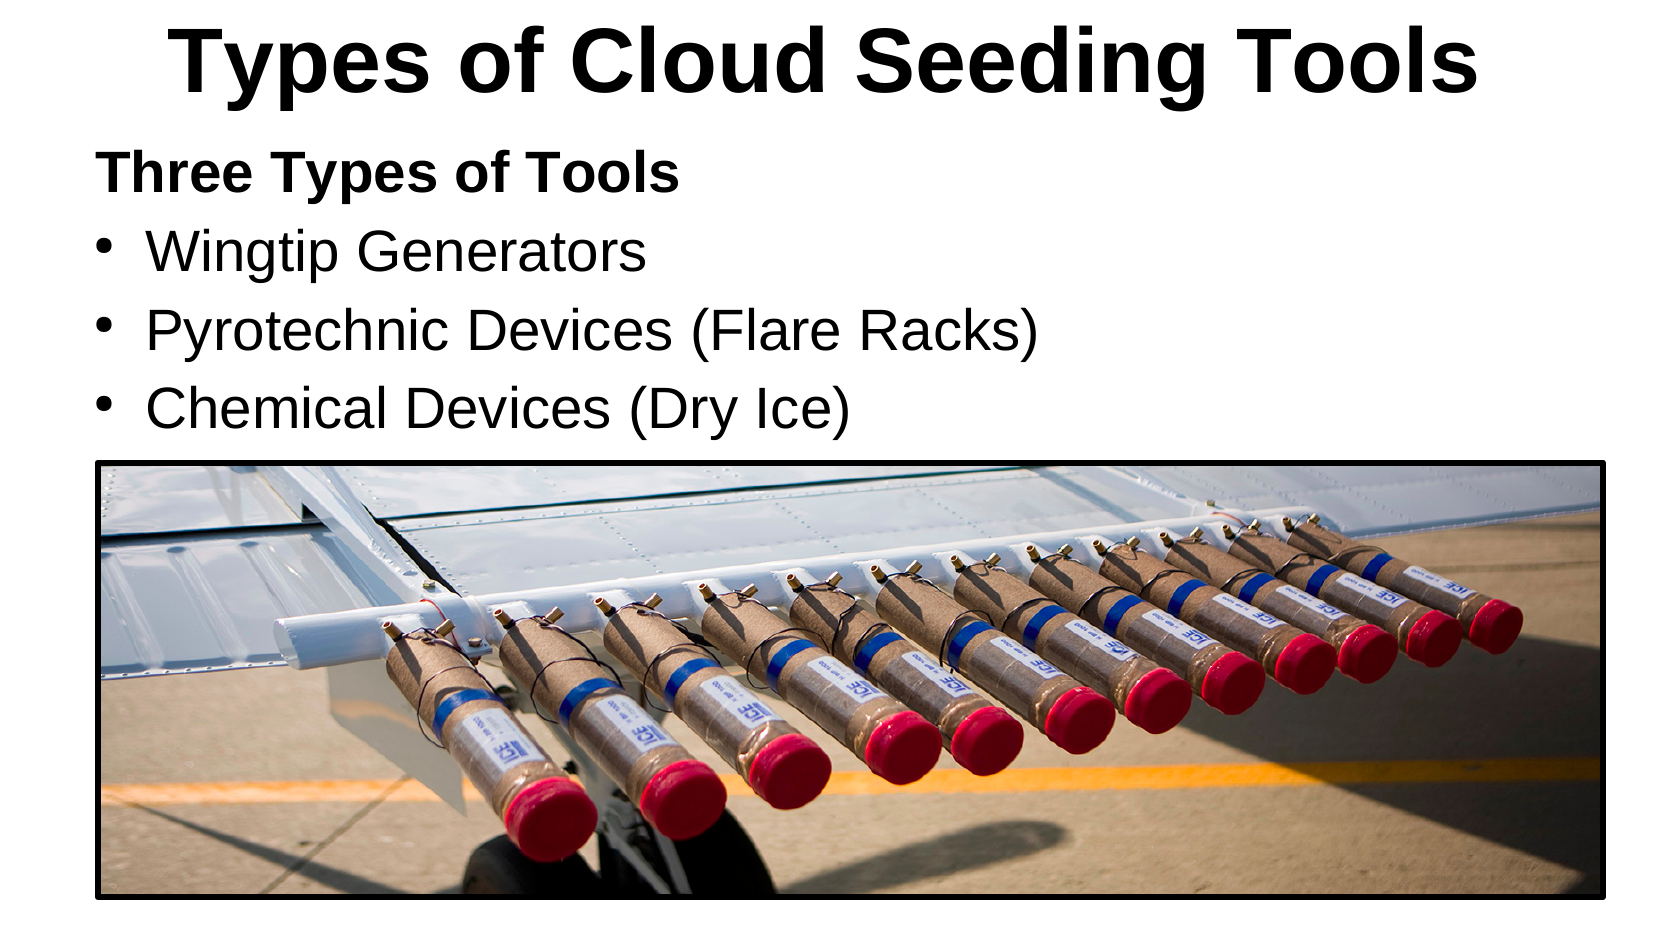

# Types of Cloud Seeding Tools
Three Types of Tools
 Wingtip Generators
 Pyrotechnic Devices (Flare Racks)
 Chemical Devices (Dry Ice)